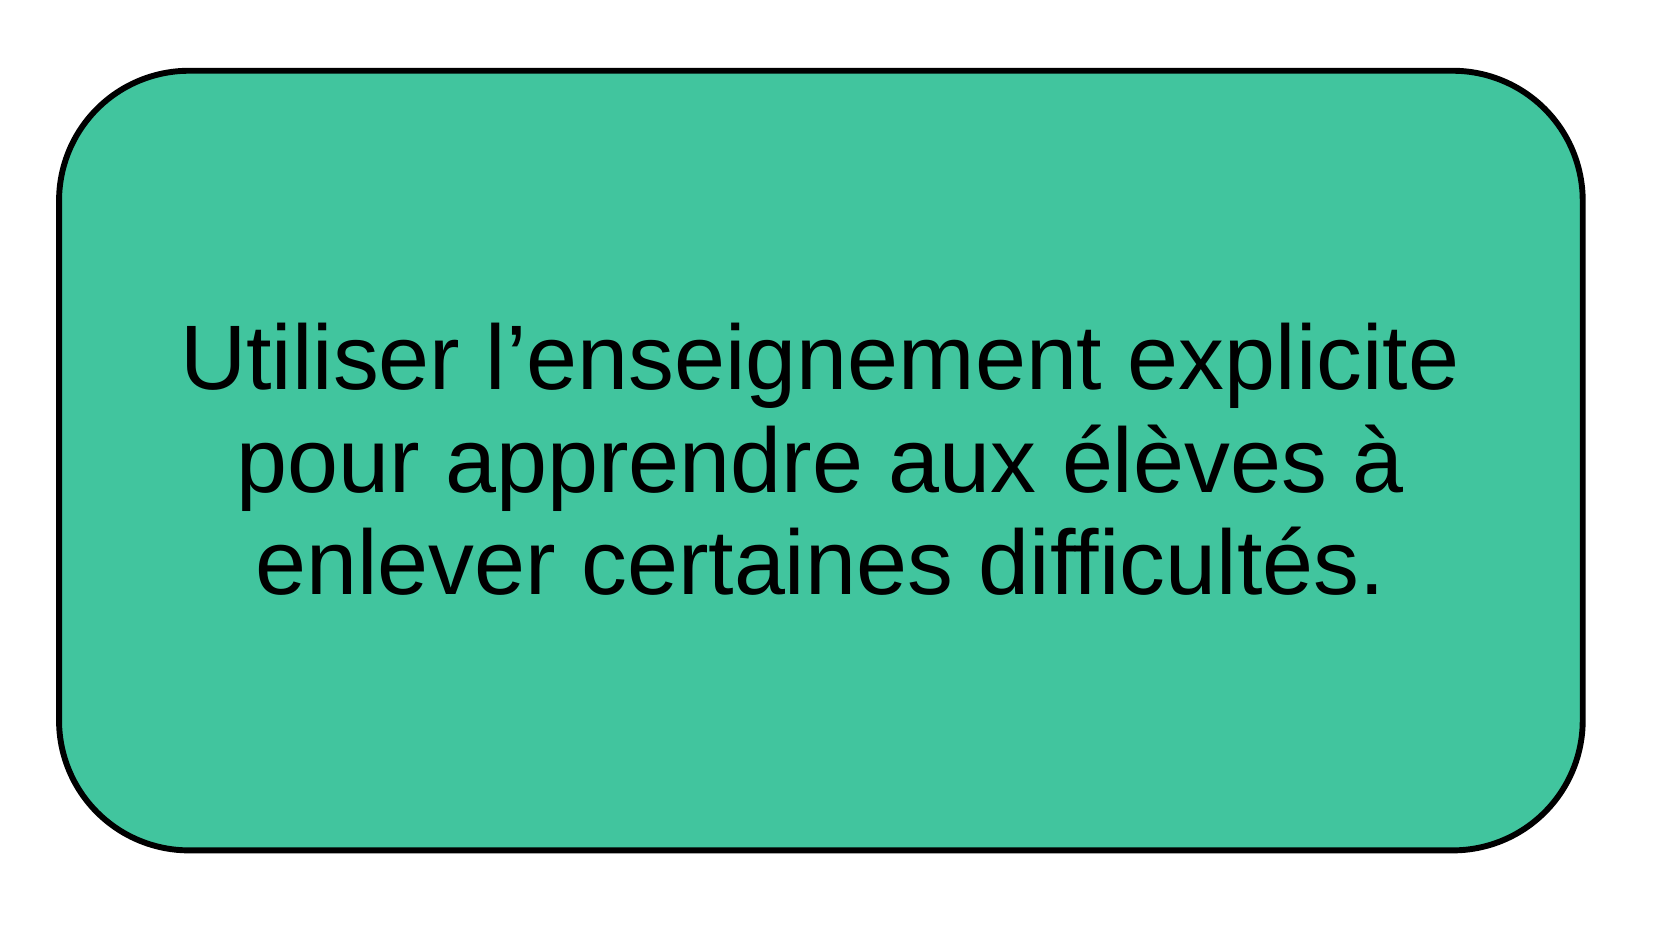

Utiliser l’enseignement explicite pour apprendre aux élèves à enlever certaines difficultés.